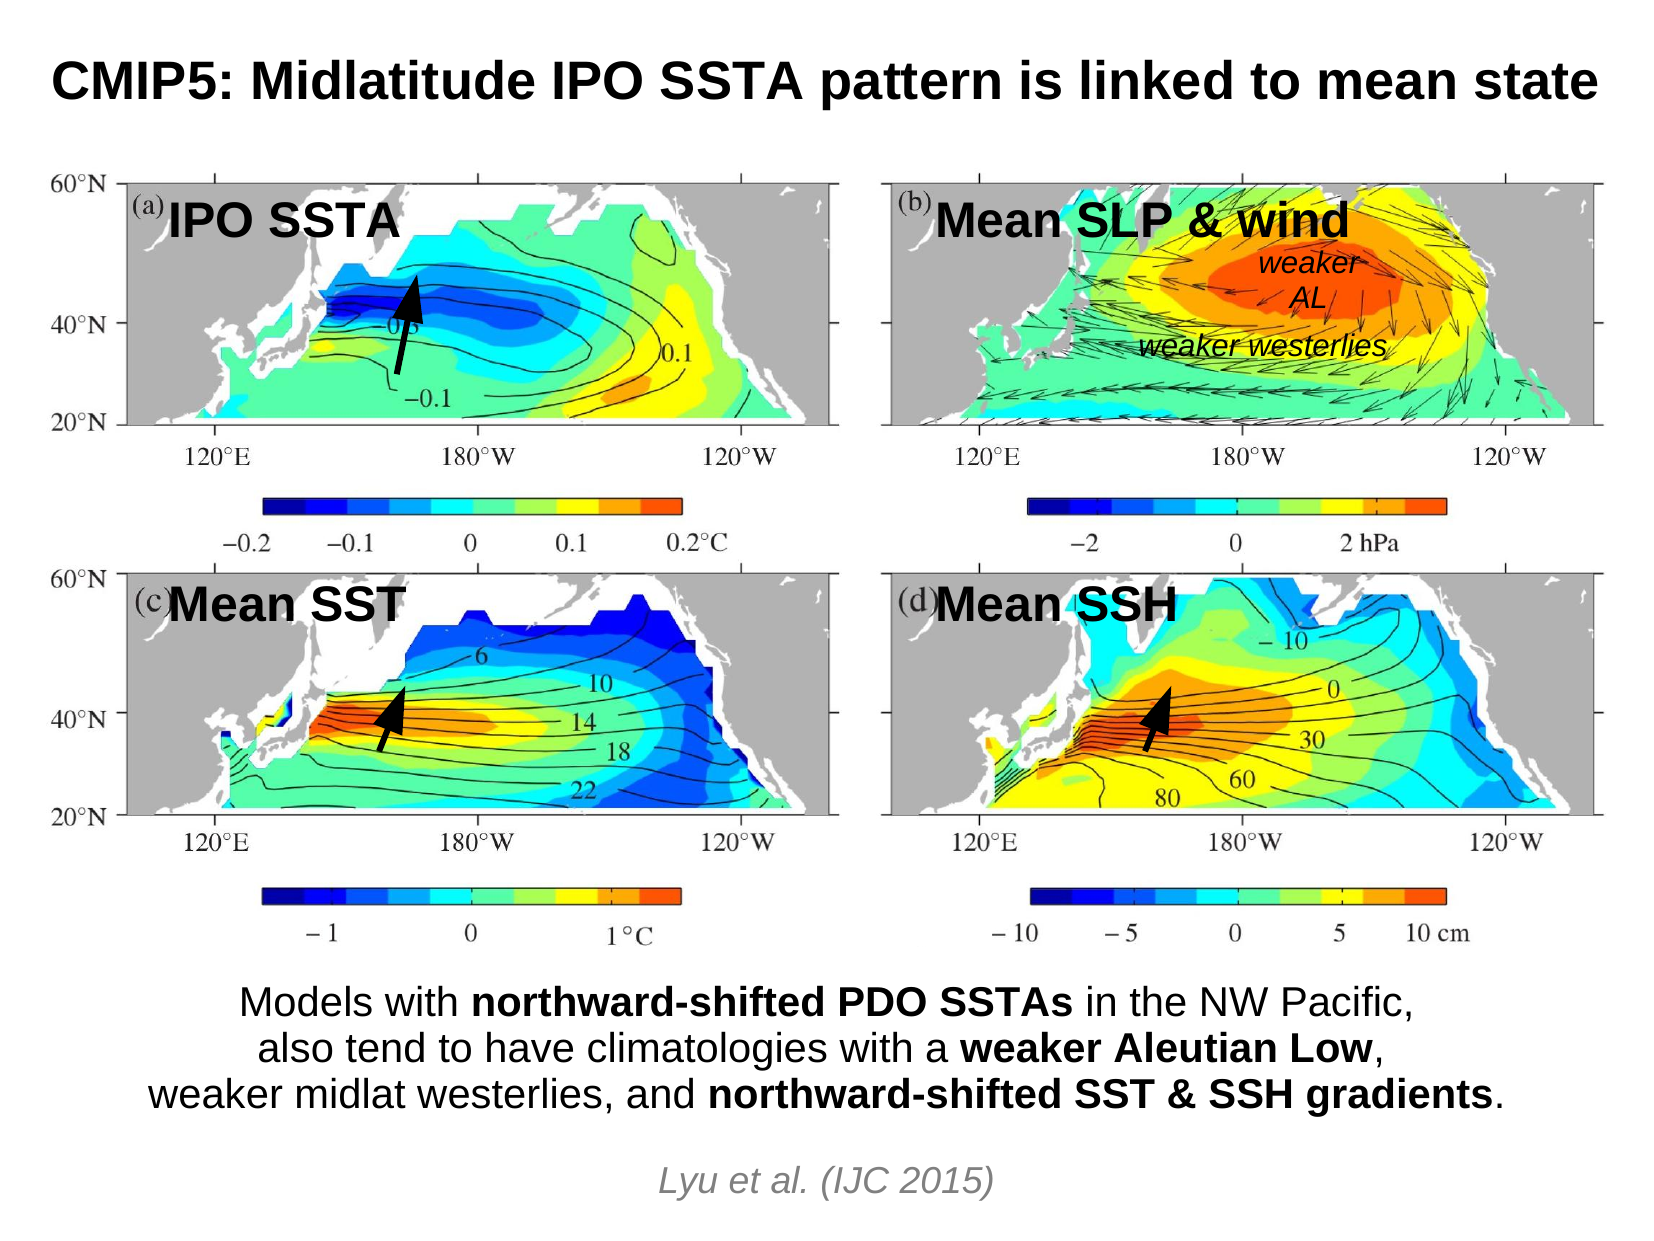

CMIP5: Midlatitude IPO SSTA pattern is linked to mean state
IPO SSTA
Mean SLP & wind
Mean SST
Mean SSH
weaker
AL
weaker westerlies
Models with northward-shifted PDO SSTAs in the NW Pacific,
also tend to have climatologies with a weaker Aleutian Low,
weaker midlat westerlies, and northward-shifted SST & SSH gradients.
Lyu et al. (IJC 2015)